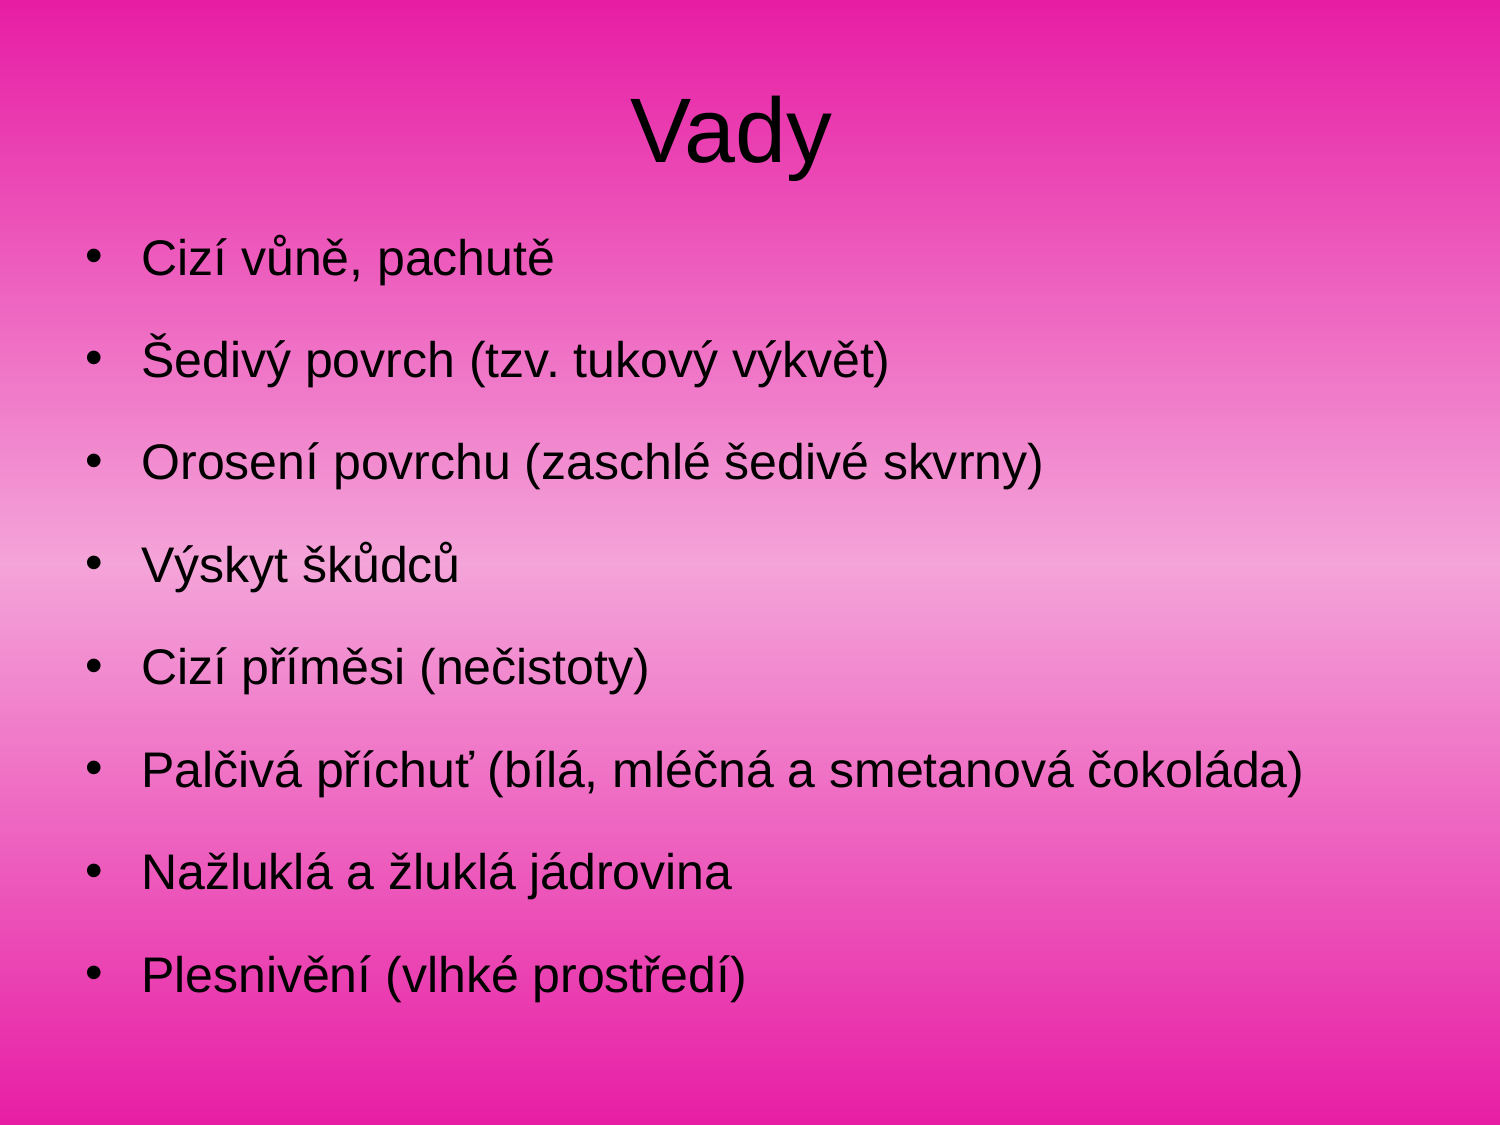

# Vady
Cizí vůně, pachutě
Šedivý povrch (tzv. tukový výkvět)
Orosení povrchu (zaschlé šedivé skvrny)
Výskyt škůdců
Cizí příměsi (nečistoty)
Palčivá příchuť (bílá, mléčná a smetanová čokoláda)
Nažluklá a žluklá jádrovina
Plesnivění (vlhké prostředí)